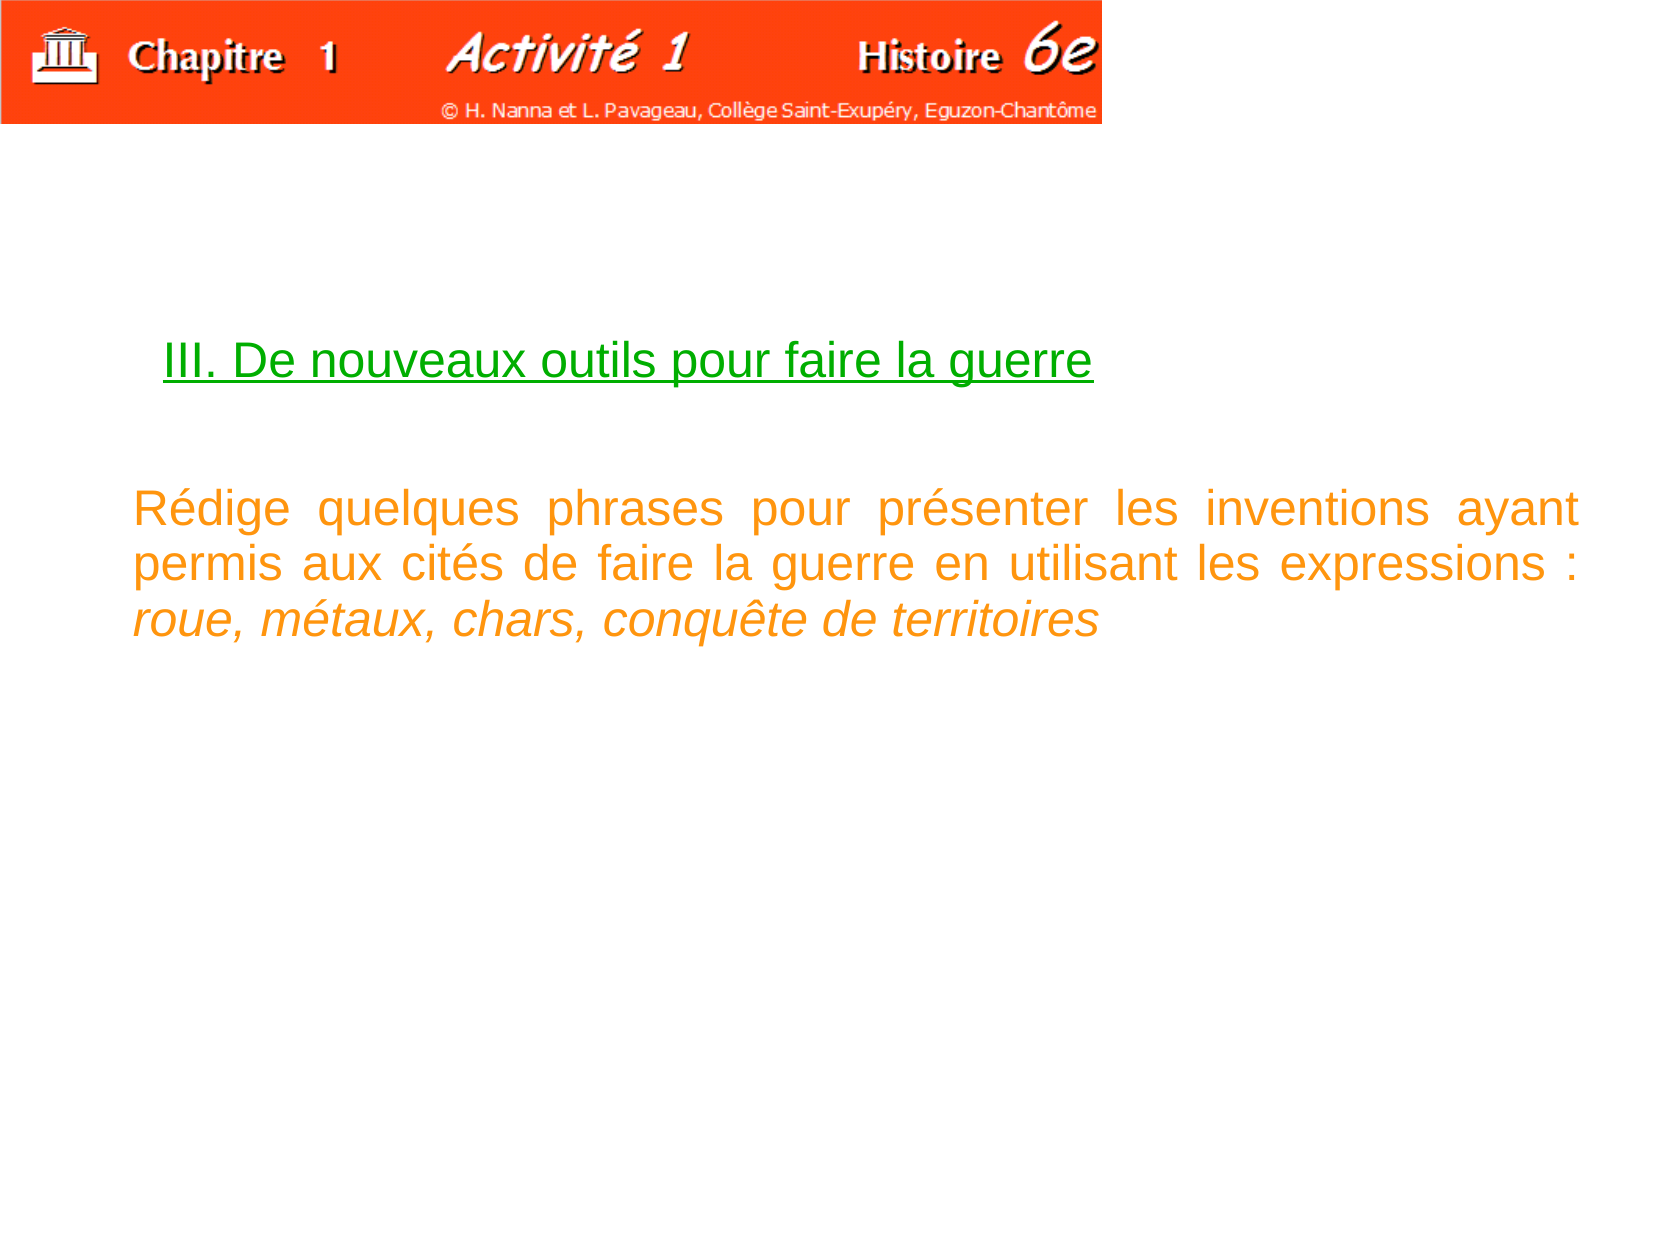

III. De nouveaux outils pour faire la guerre
Rédige quelques phrases pour présenter les inventions ayant permis aux cités de faire la guerre en utilisant les expressions : roue, métaux, chars, conquête de territoires